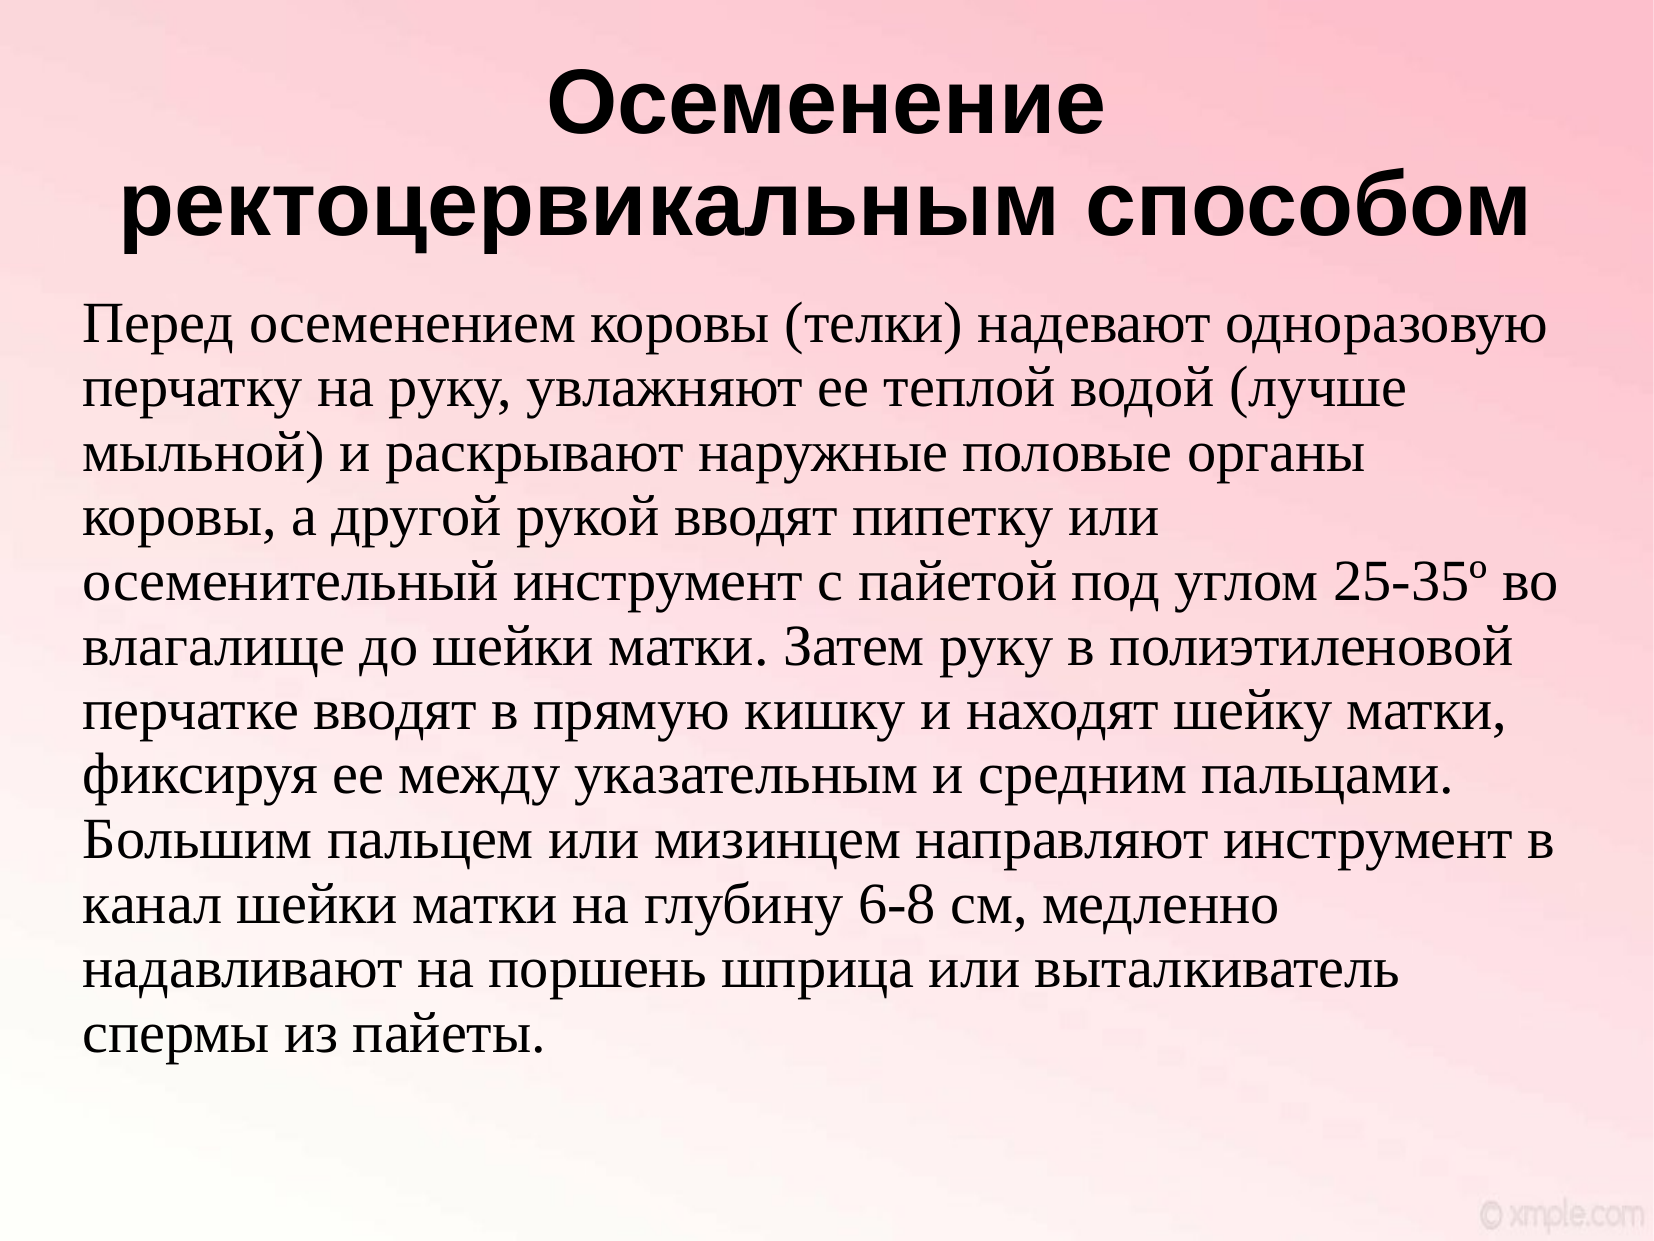

# Осеменение ректоцервикальным способом
Перед осеменением коровы (телки) надевают одноразовую перчатку на руку, увлажняют ее теплой водой (лучше мыльной) и раскрывают наружные половые органы коровы, а другой рукой вводят пипетку или осеменительный инструмент с пайетой под углом 25-35º во влагалище до шейки матки. Затем руку в полиэтиленовой перчатке вводят в прямую кишку и находят шейку матки, фиксируя ее между указательным и средним пальцами. Большим пальцем или мизинцем направляют инструмент в канал шейки матки на глубину 6-8 см, медленно надавливают на поршень шприца или выталкиватель спермы из пайеты.